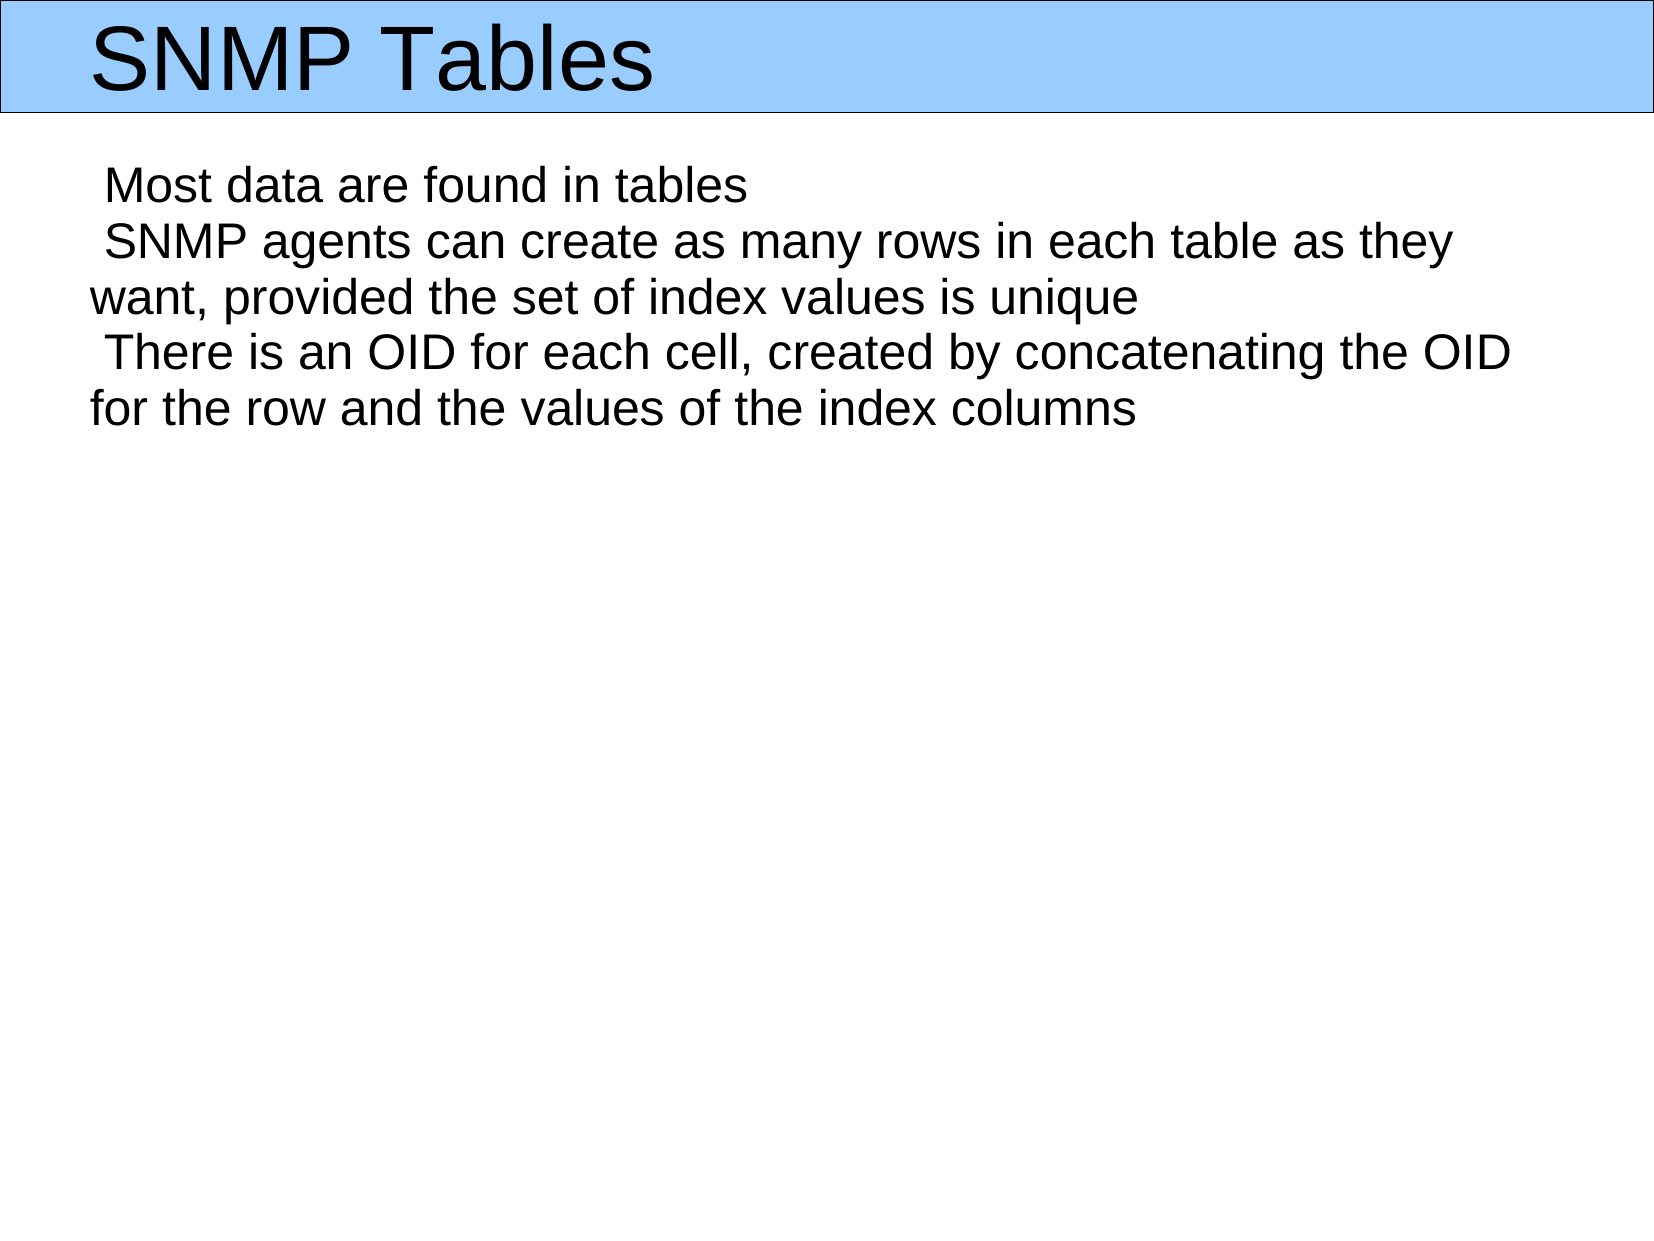

SNMP Tables
 Most data are found in tables
 SNMP agents can create as many rows in each table as they want, provided the set of index values is unique
 There is an OID for each cell, created by concatenating the OID for the row and the values of the index columns